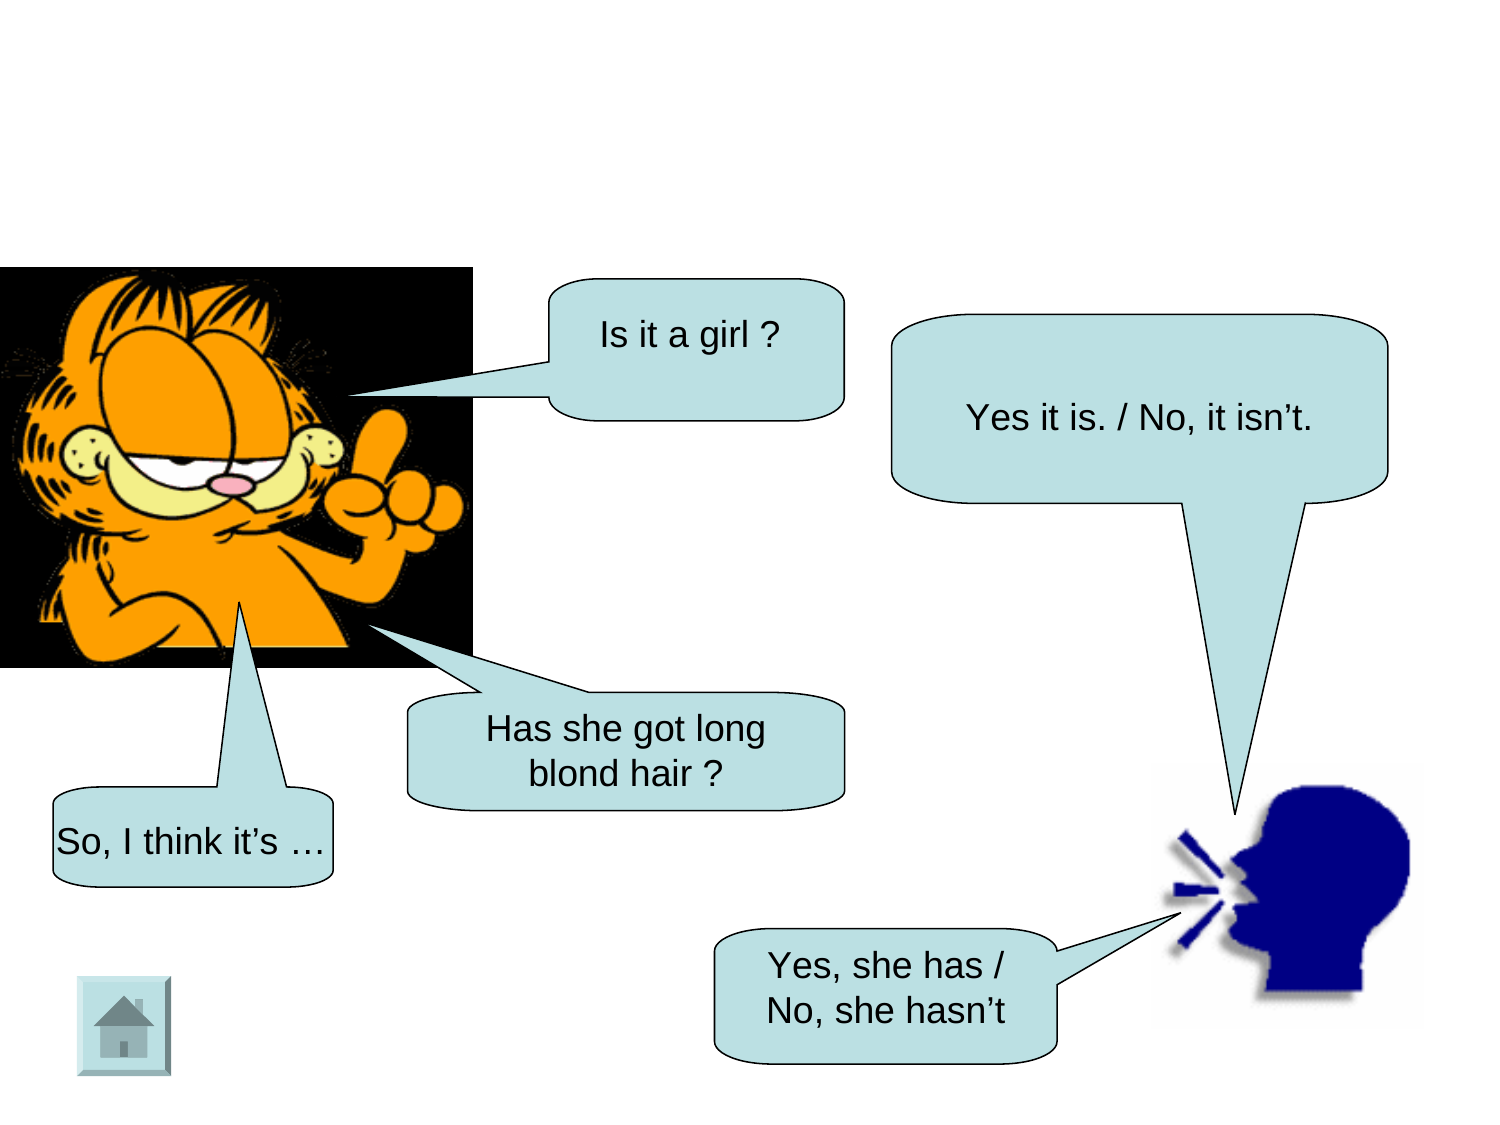

Is it a girl ?
Yes it is. / No, it isn’t.
Has she got long blond hair ?
So, I think it’s …
Yes, she has / No, she hasn’t